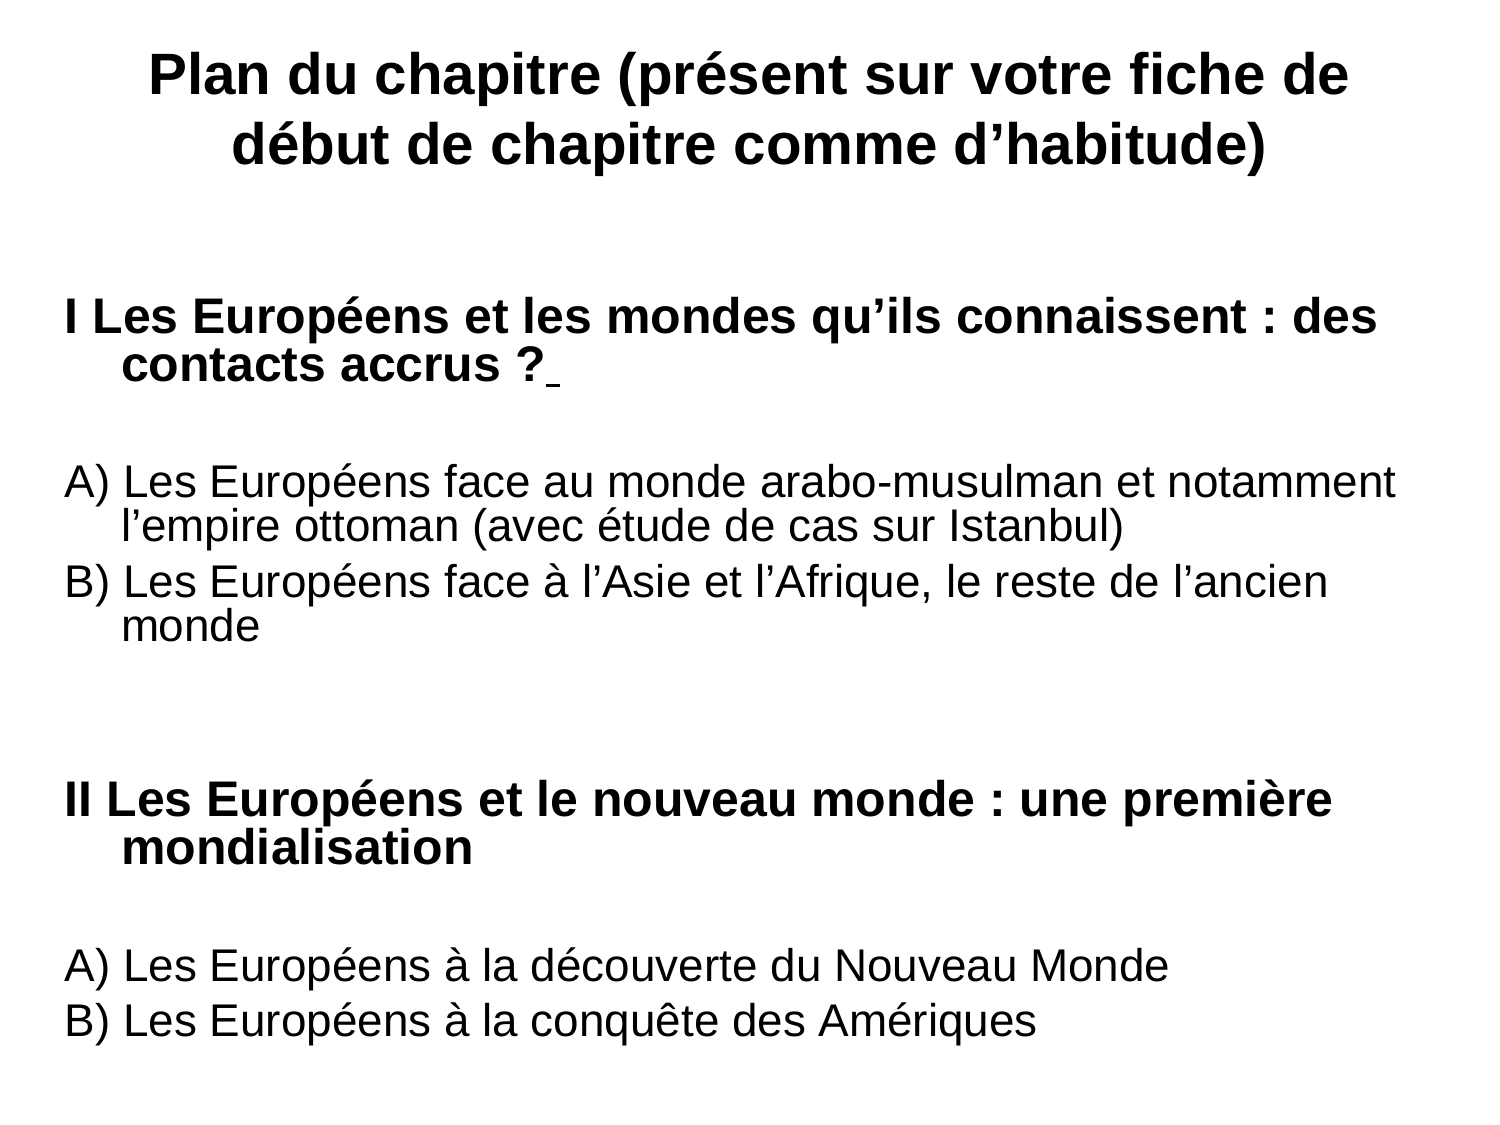

# Plan du chapitre (présent sur votre fiche de début de chapitre comme d’habitude)
I Les Européens et les mondes qu’ils connaissent : des contacts accrus ?
A) Les Européens face au monde arabo-musulman et notamment l’empire ottoman (avec étude de cas sur Istanbul)
B) Les Européens face à l’Asie et l’Afrique, le reste de l’ancien monde
II Les Européens et le nouveau monde : une première mondialisation
A) Les Européens à la découverte du Nouveau Monde
B) Les Européens à la conquête des Amériques